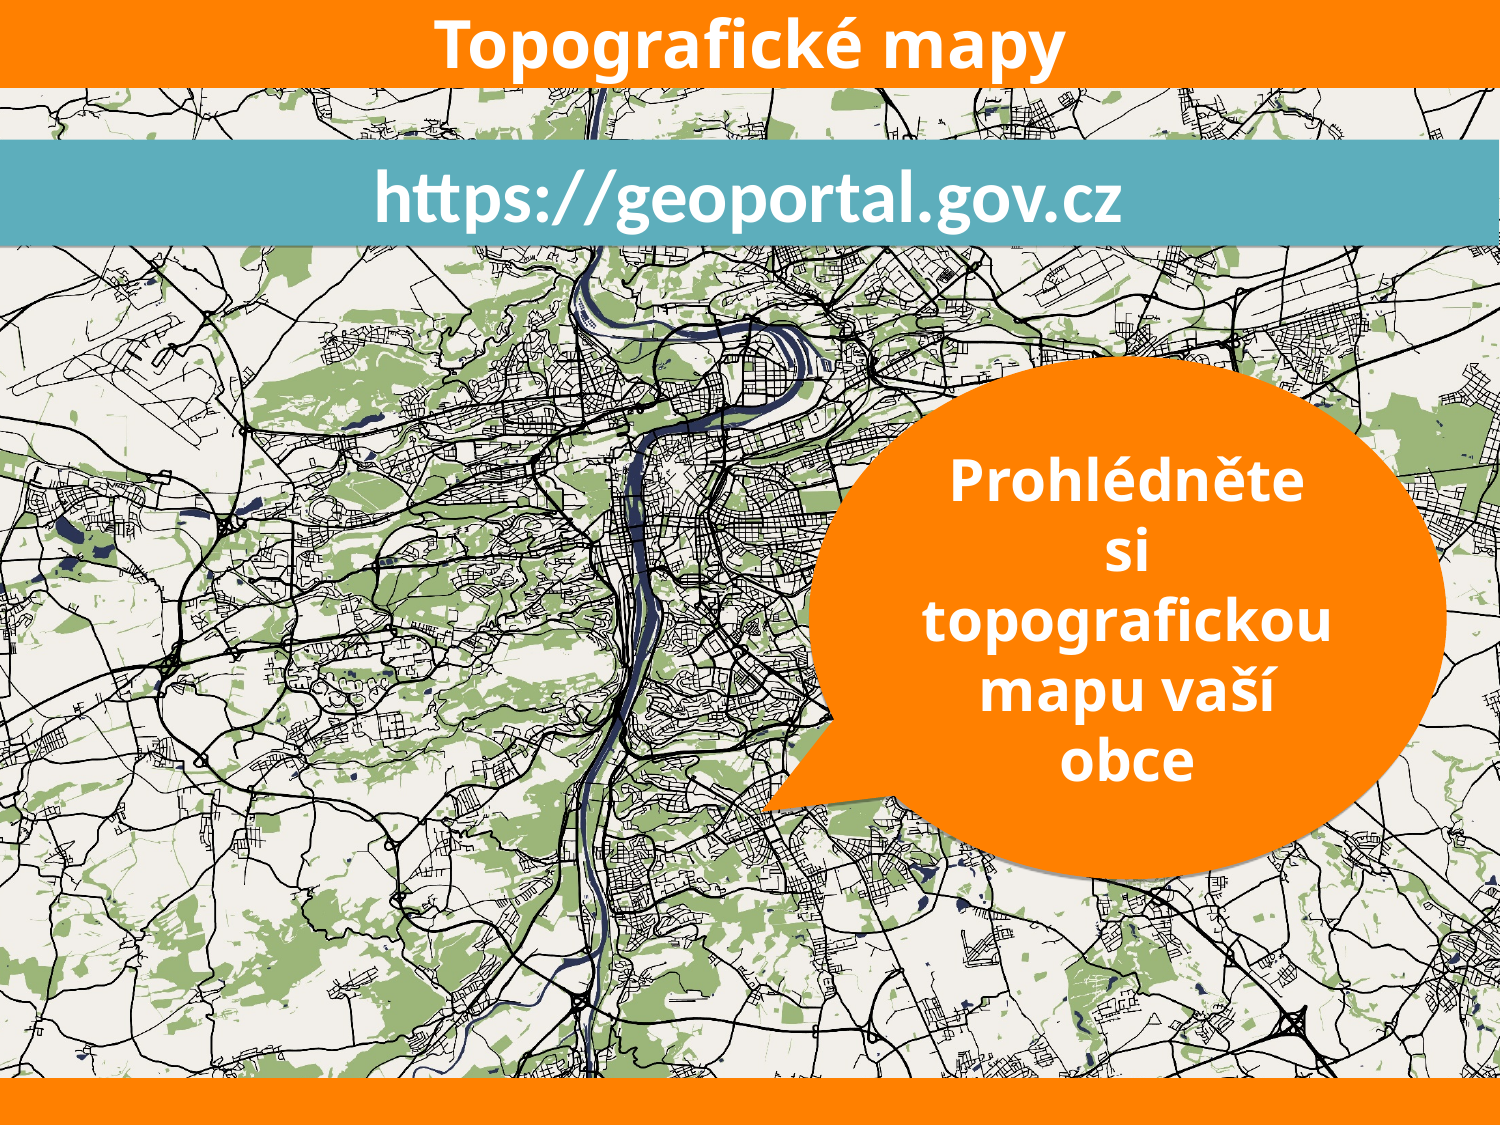

Topografické mapy
https://geoportal.gov.cz
Prohlédněte si topografickou mapu vaší obce